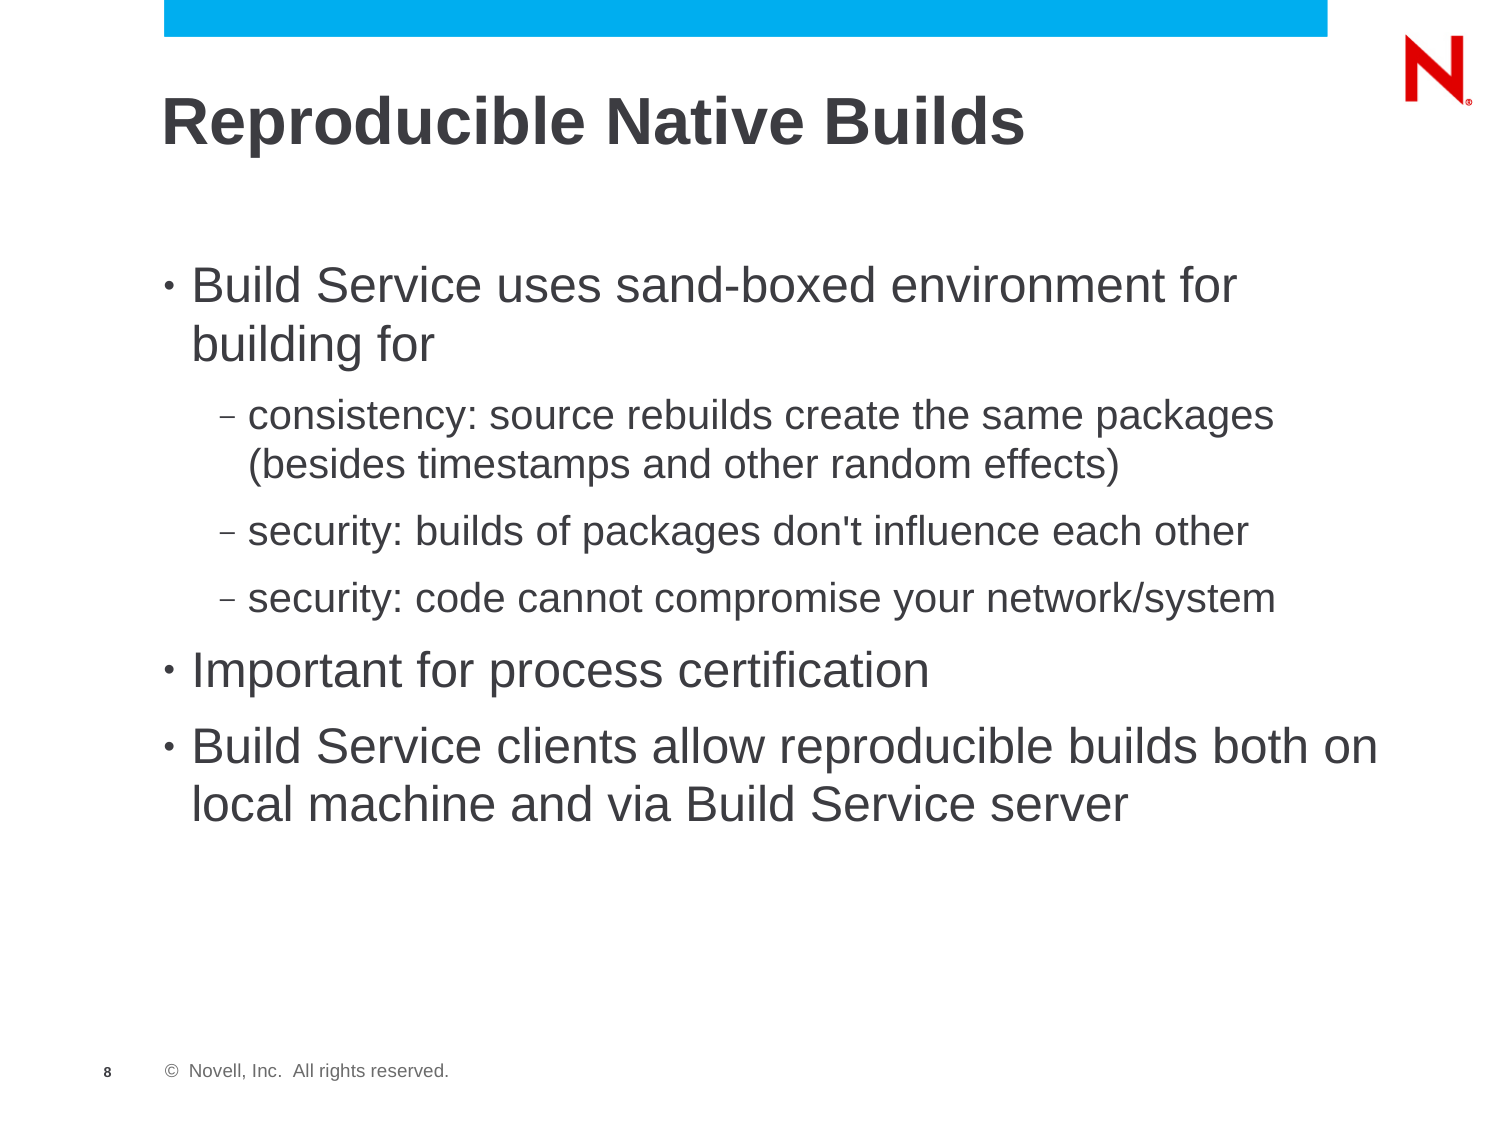

# Reproducible Native Builds
Build Service uses sand-boxed environment for building for
consistency: source rebuilds create the same packages (besides timestamps and other random effects)
security: builds of packages don't influence each other
security: code cannot compromise your network/system
Important for process certification
Build Service clients allow reproducible builds both on local machine and via Build Service server